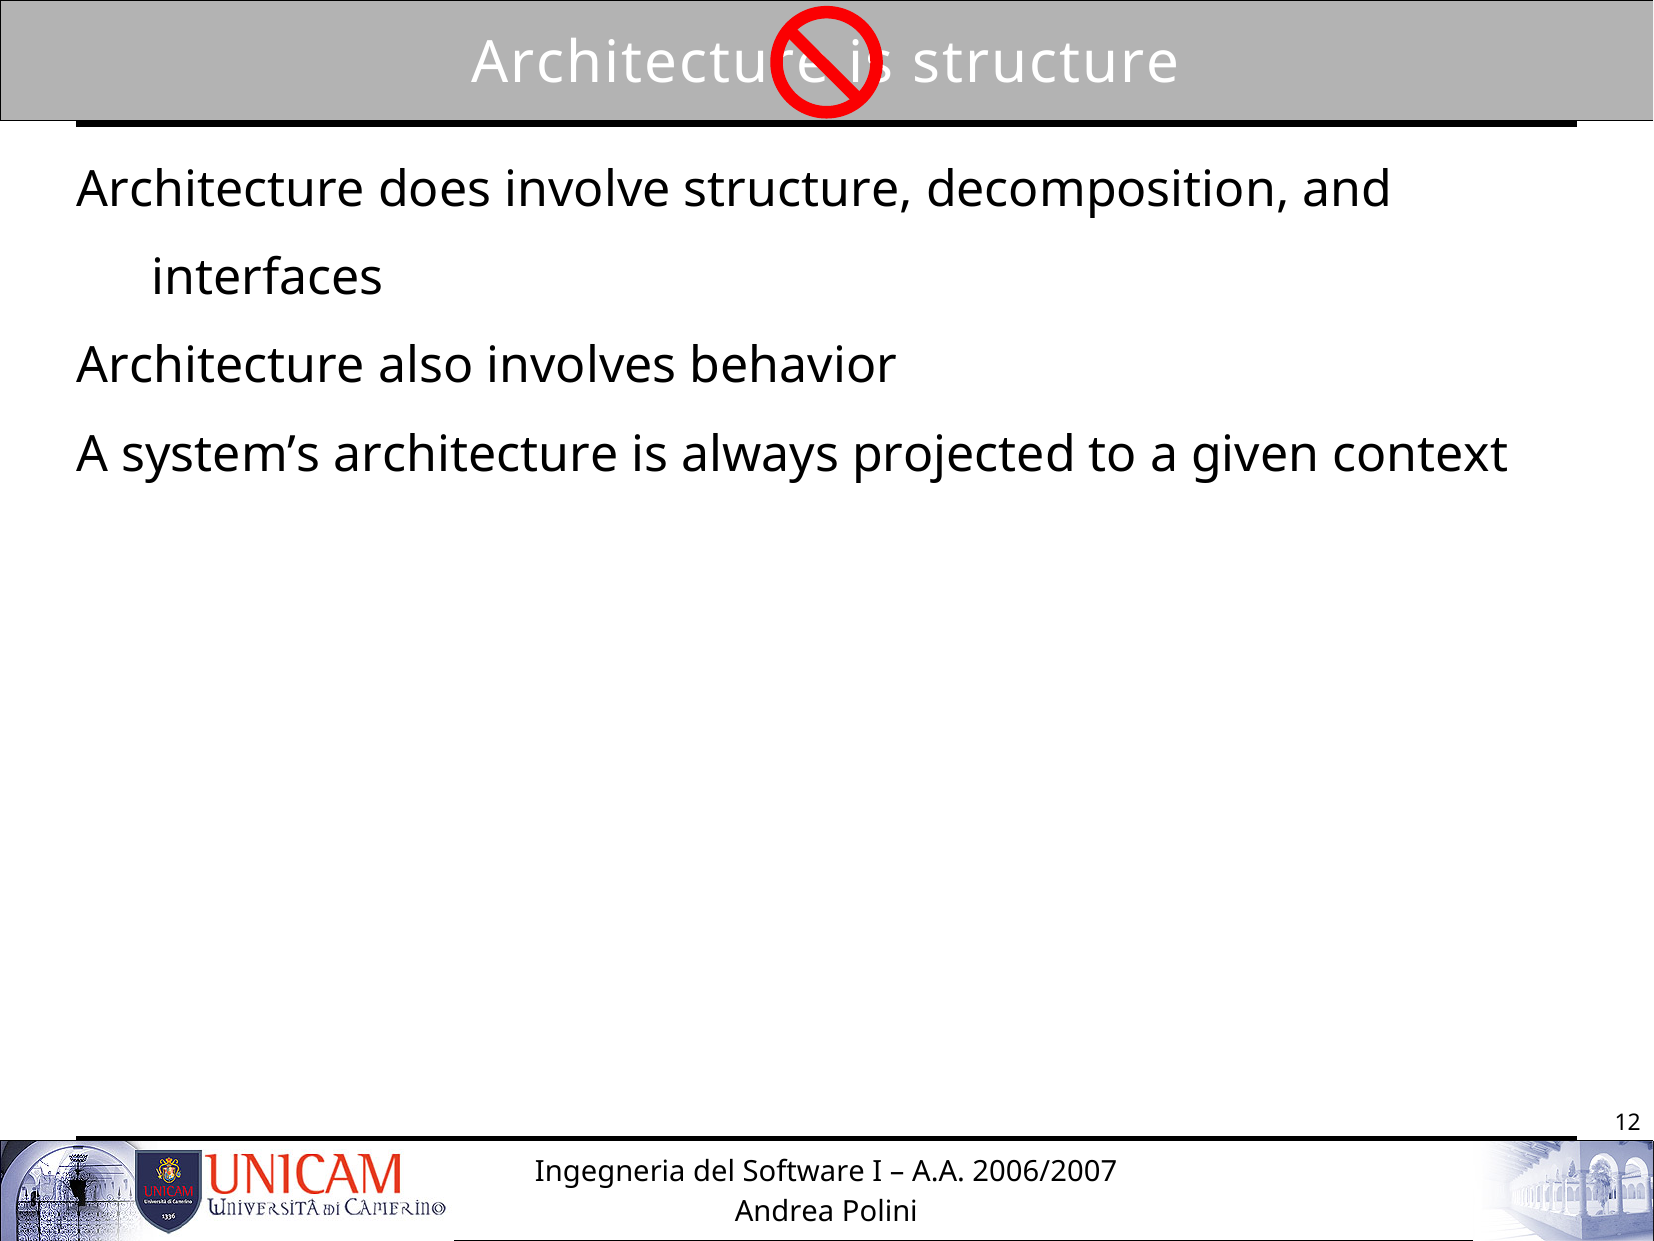

# Architecture is structure
Architecture does involve structure, decomposition, and interfaces
Architecture also involves behavior
A system’s architecture is always projected to a given context
12